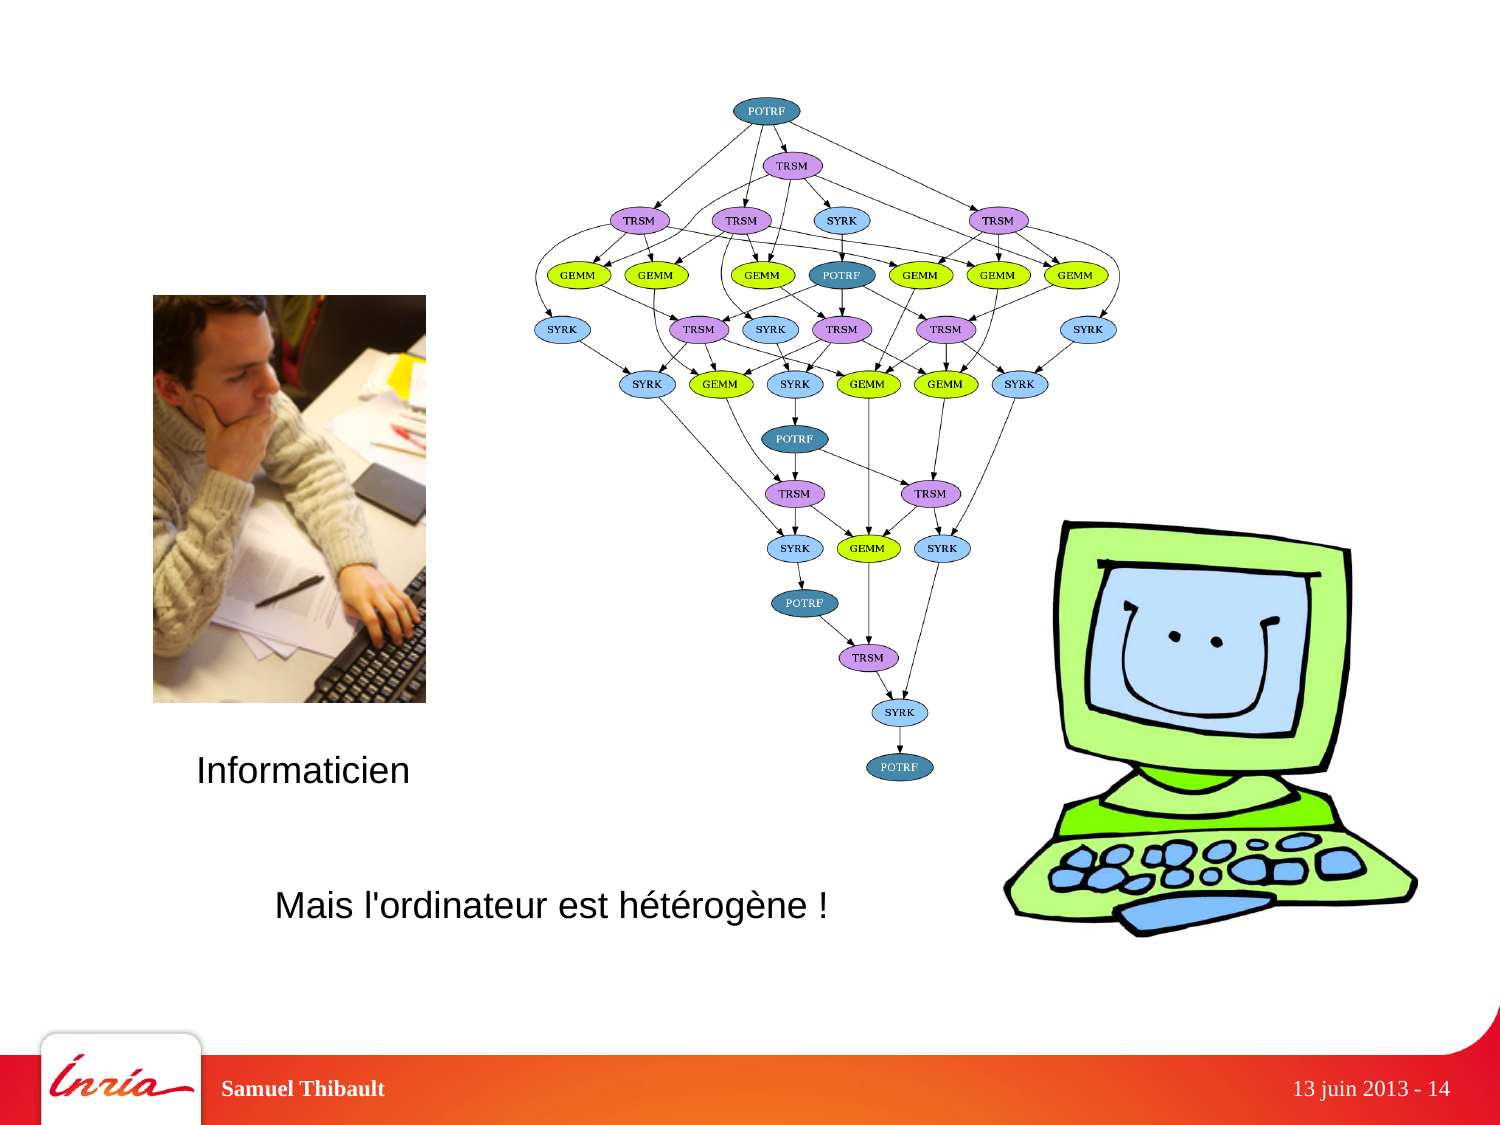

Informaticien
Mais l'ordinateur est hétérogène !
14
Samuel Thibault
13 juin 2013